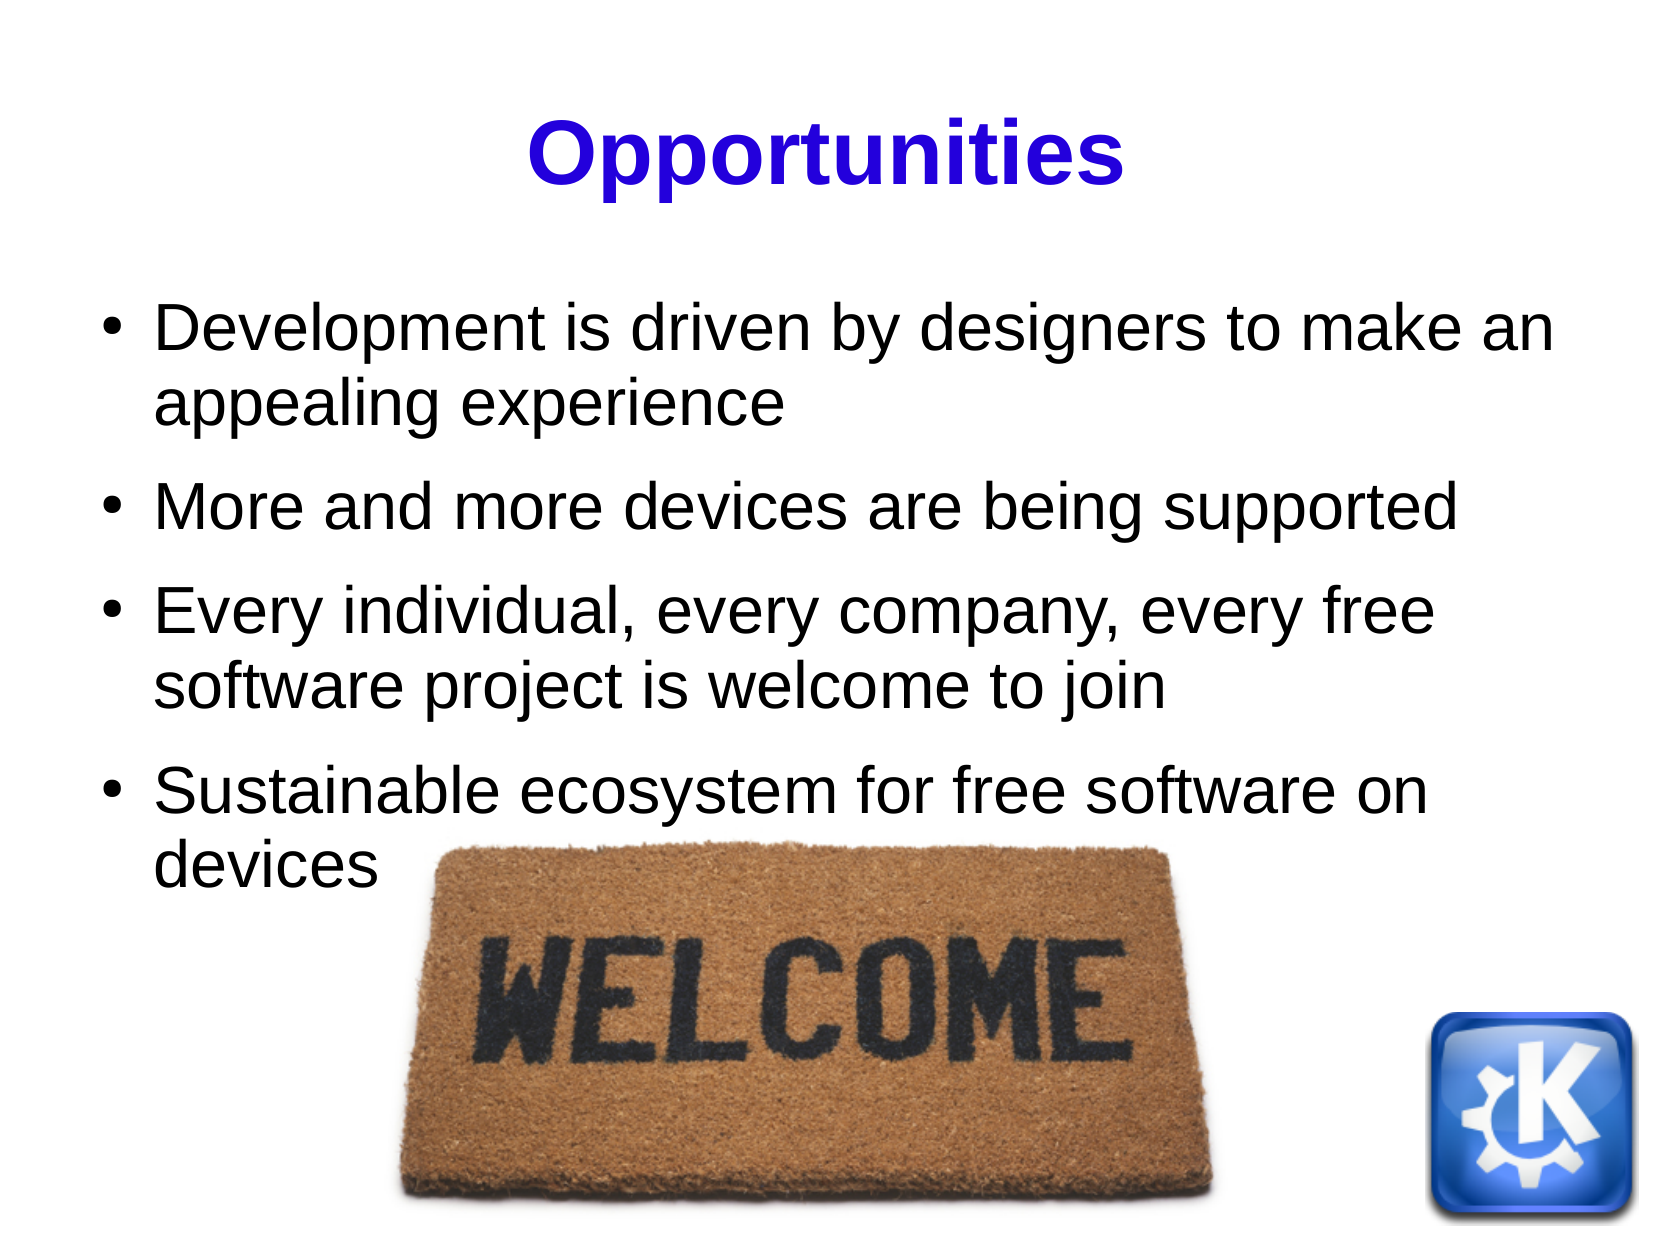

# Opportunities
Development is driven by designers to make an appealing experience
More and more devices are being supported
Every individual, every company, every free software project is welcome to join
Sustainable ecosystem for free software on devices